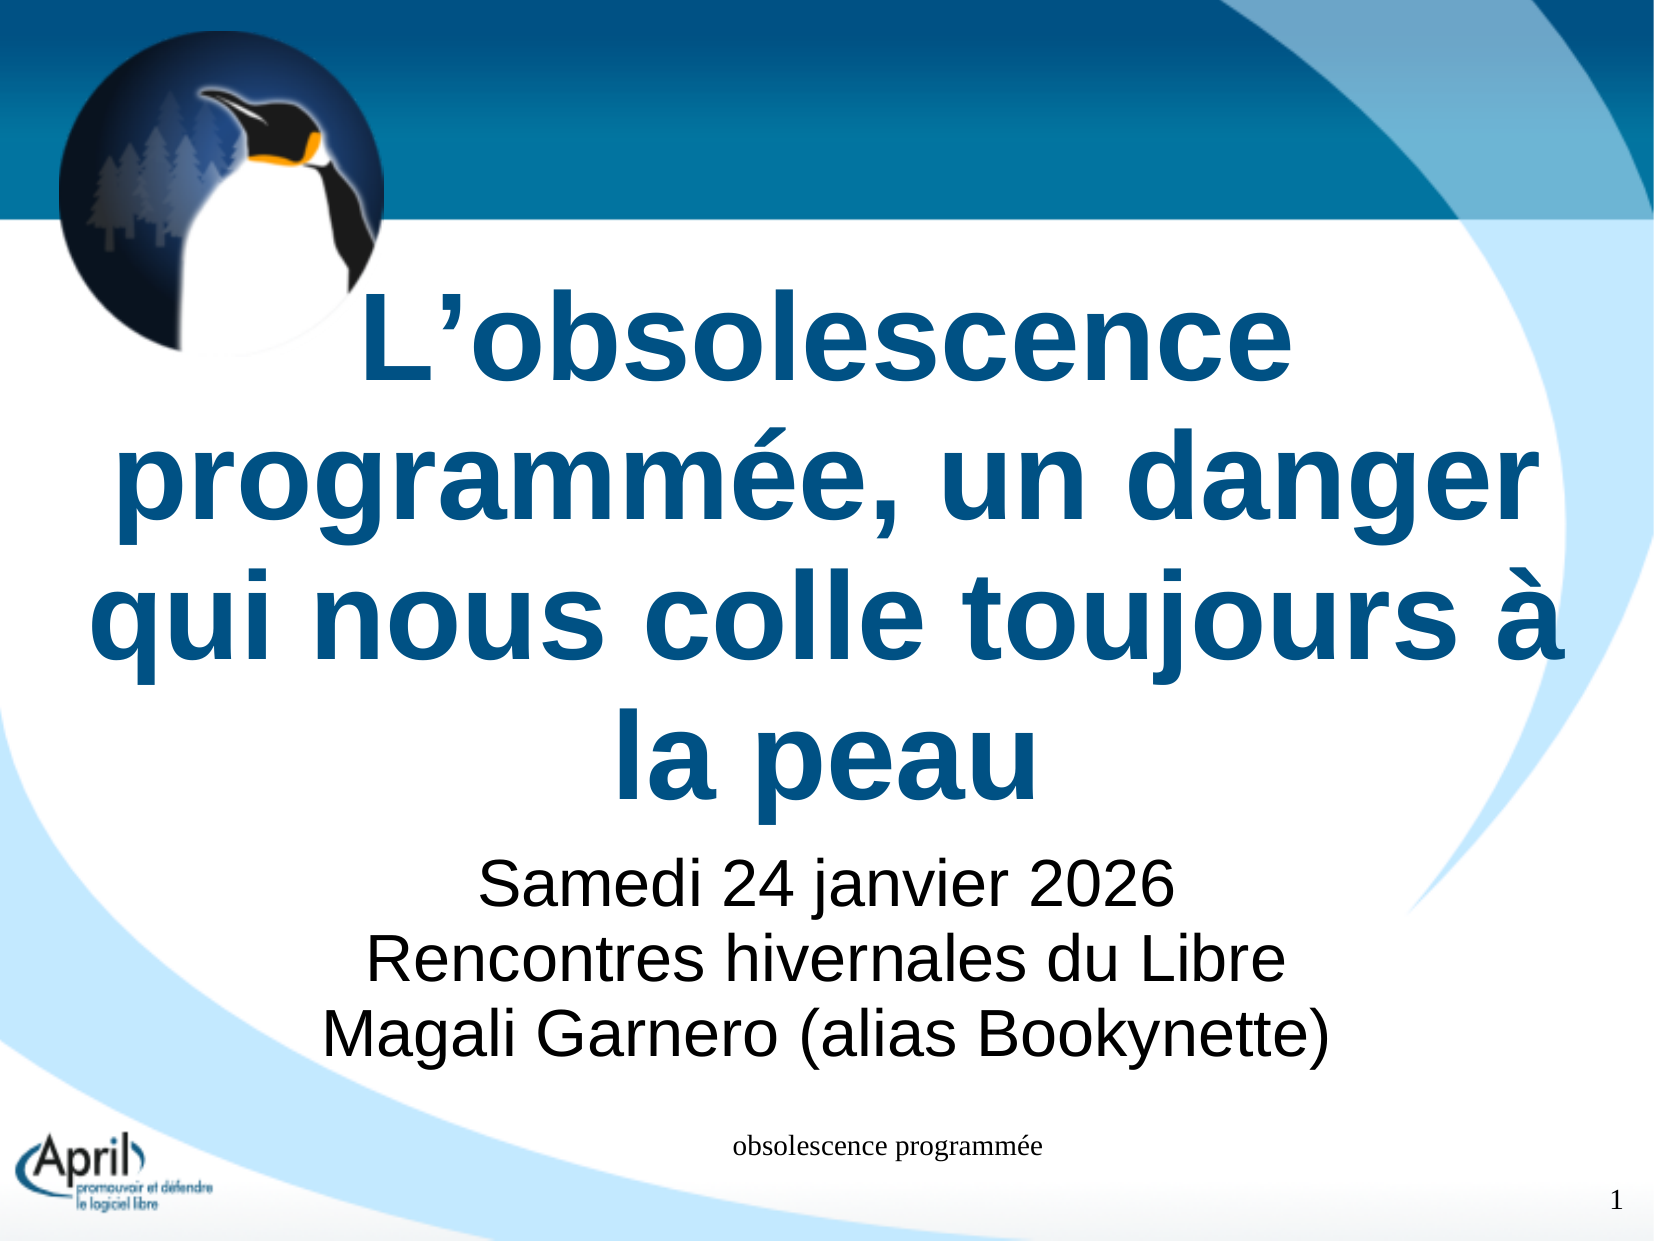

# L’obsolescence programmée, un danger qui nous colle toujours à la peau
Samedi 24 janvier 2026
Rencontres hivernales du Libre
Magali Garnero (alias Bookynette)
obsolescence programmée
1